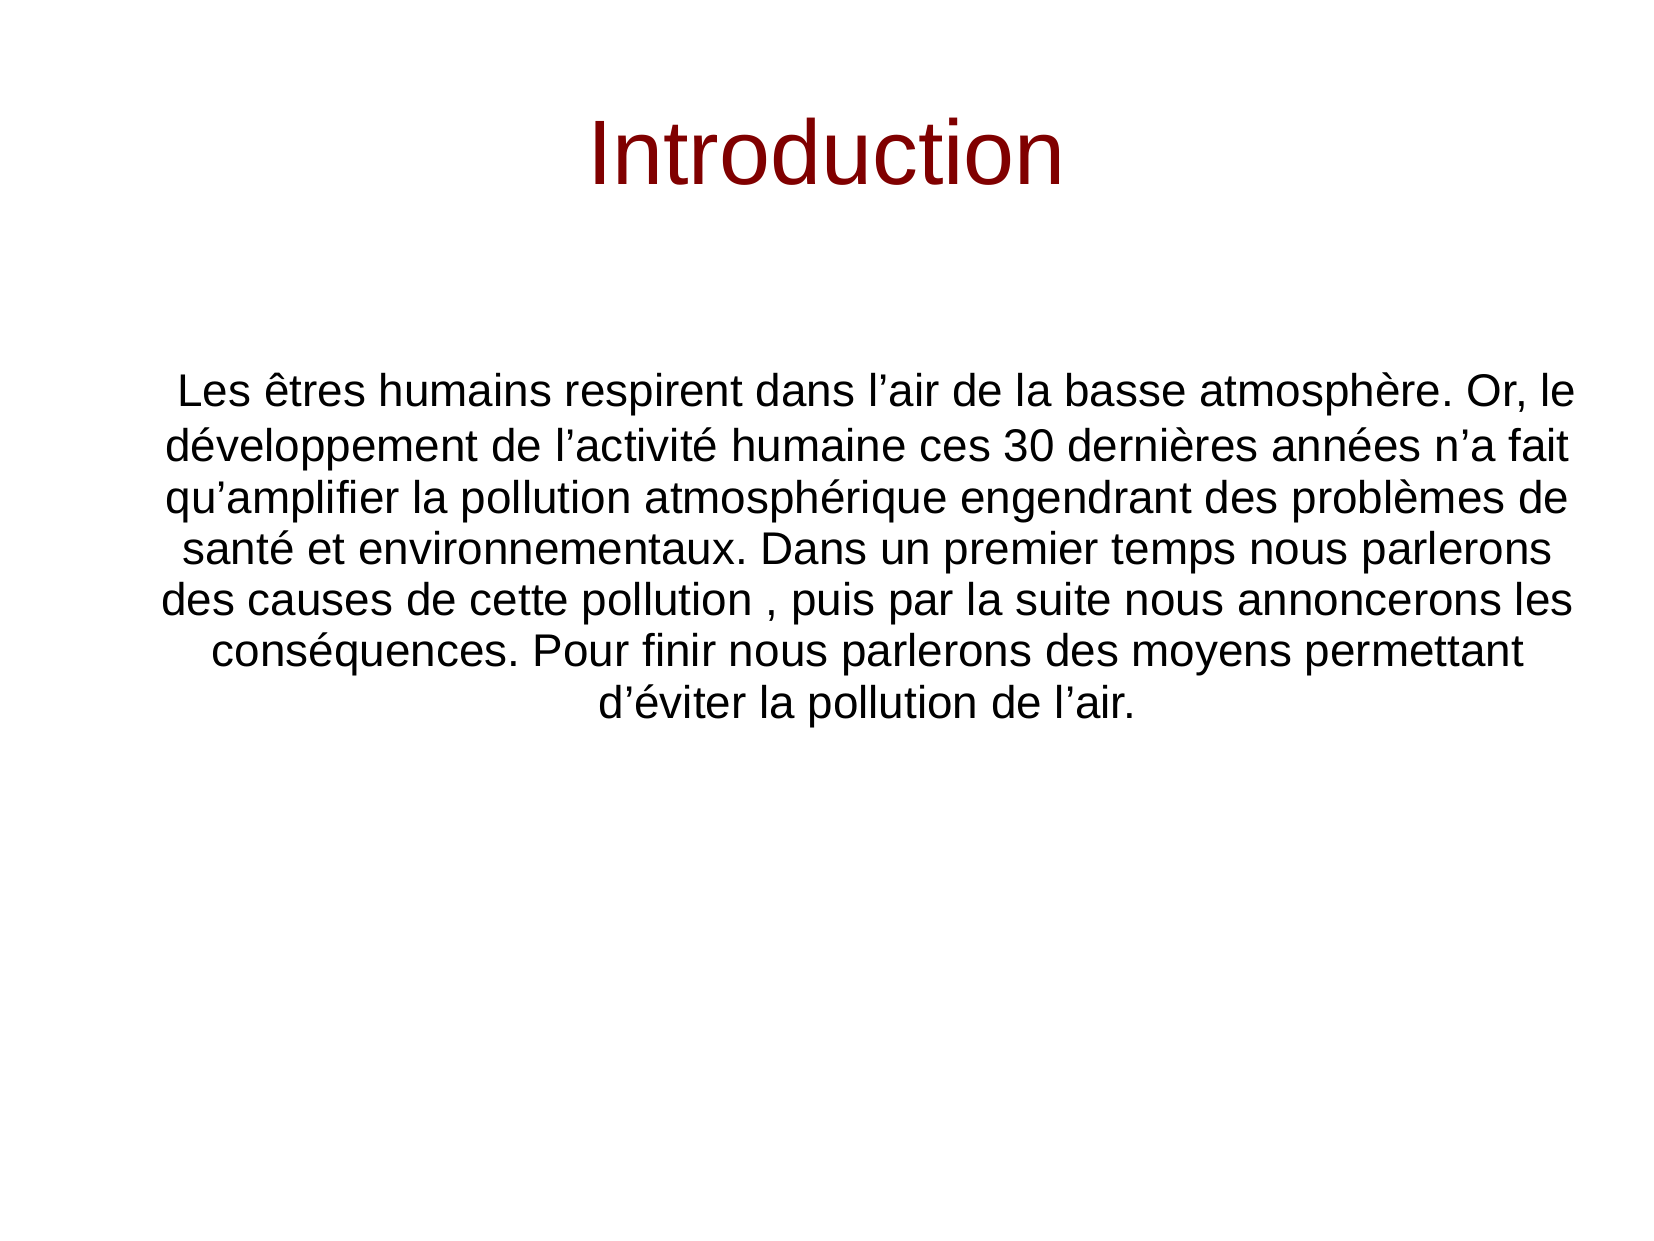

# Introduction
 Les êtres humains respirent dans l’air de la basse atmosphère. Or, le développement de l’activité humaine ces 30 dernières années n’a fait qu’amplifier la pollution atmosphérique engendrant des problèmes de santé et environnementaux. Dans un premier temps nous parlerons des causes de cette pollution , puis par la suite nous annoncerons les conséquences. Pour finir nous parlerons des moyens permettant d’éviter la pollution de l’air.